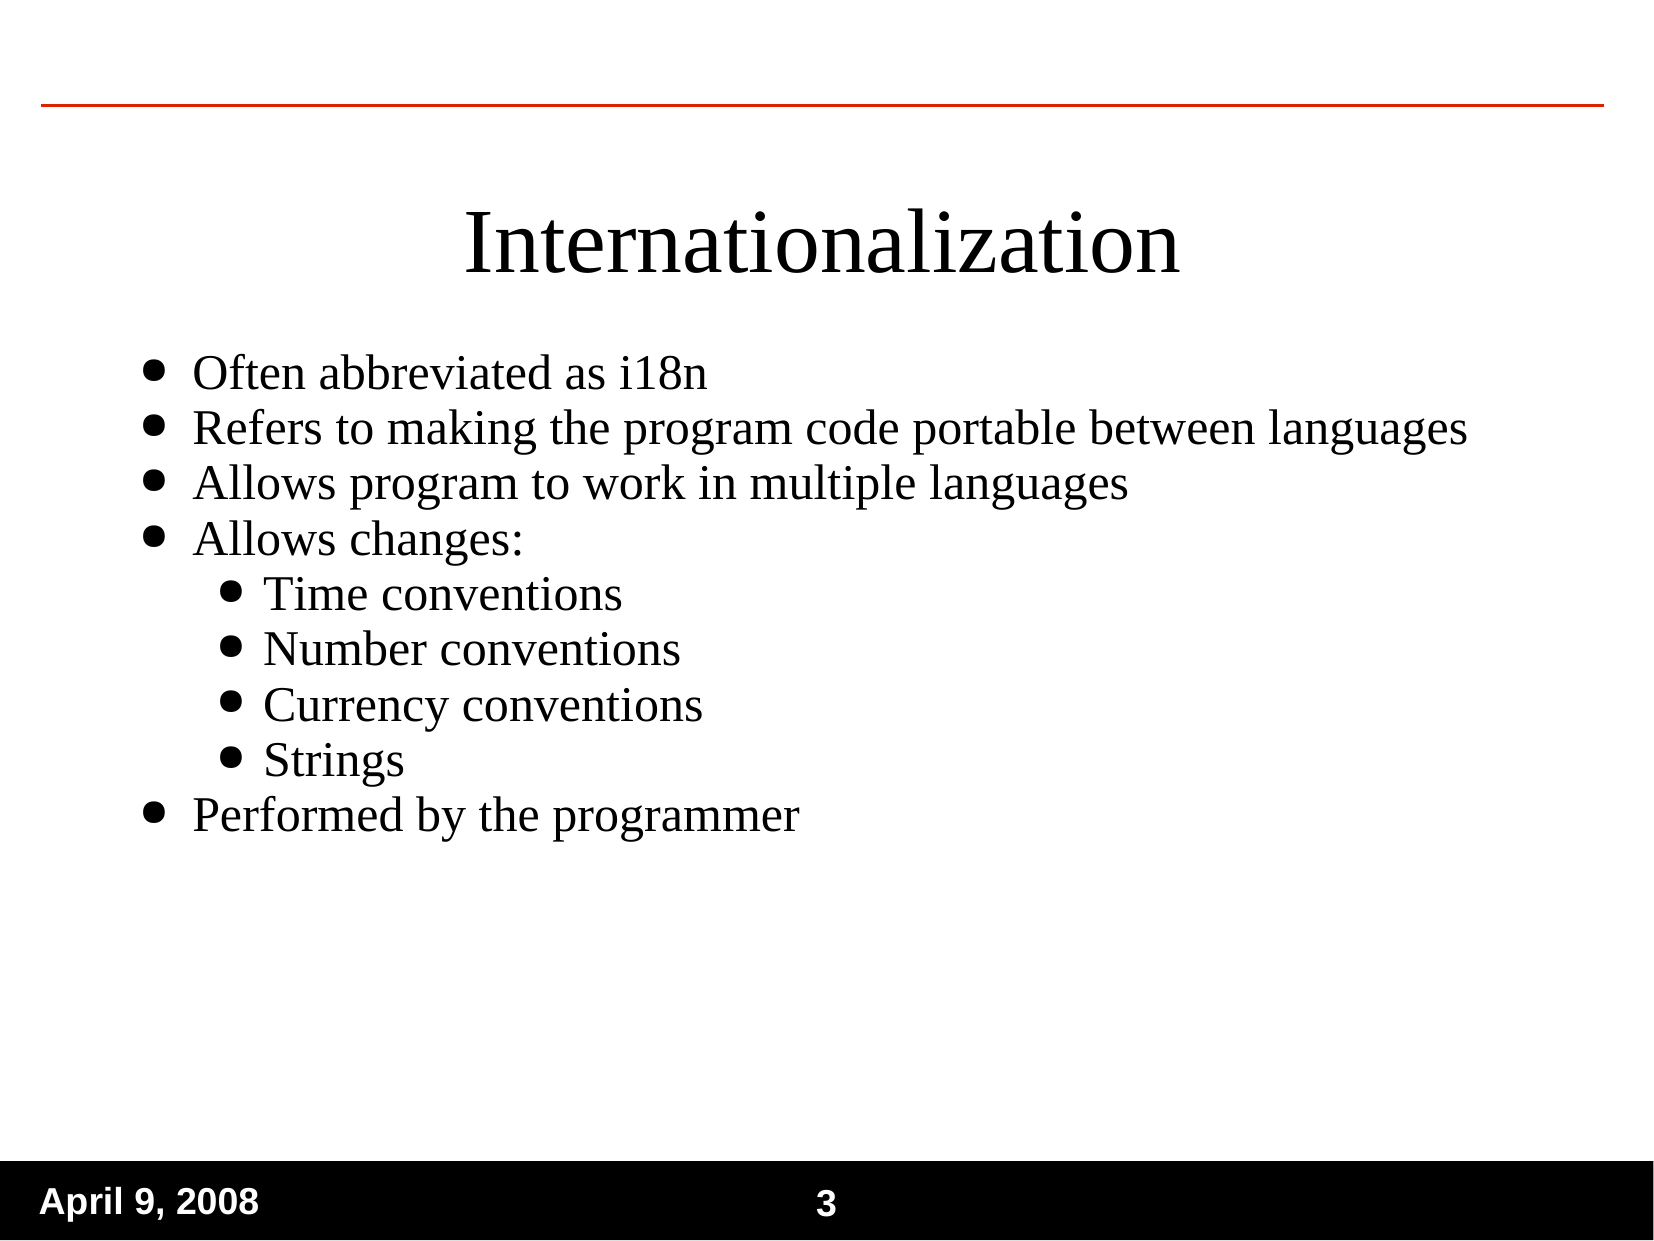

# Internationalization
Often abbreviated as i18n
Refers to making the program code portable between languages
Allows program to work in multiple languages
Allows changes:
Time conventions
Number conventions
Currency conventions
Strings
Performed by the programmer